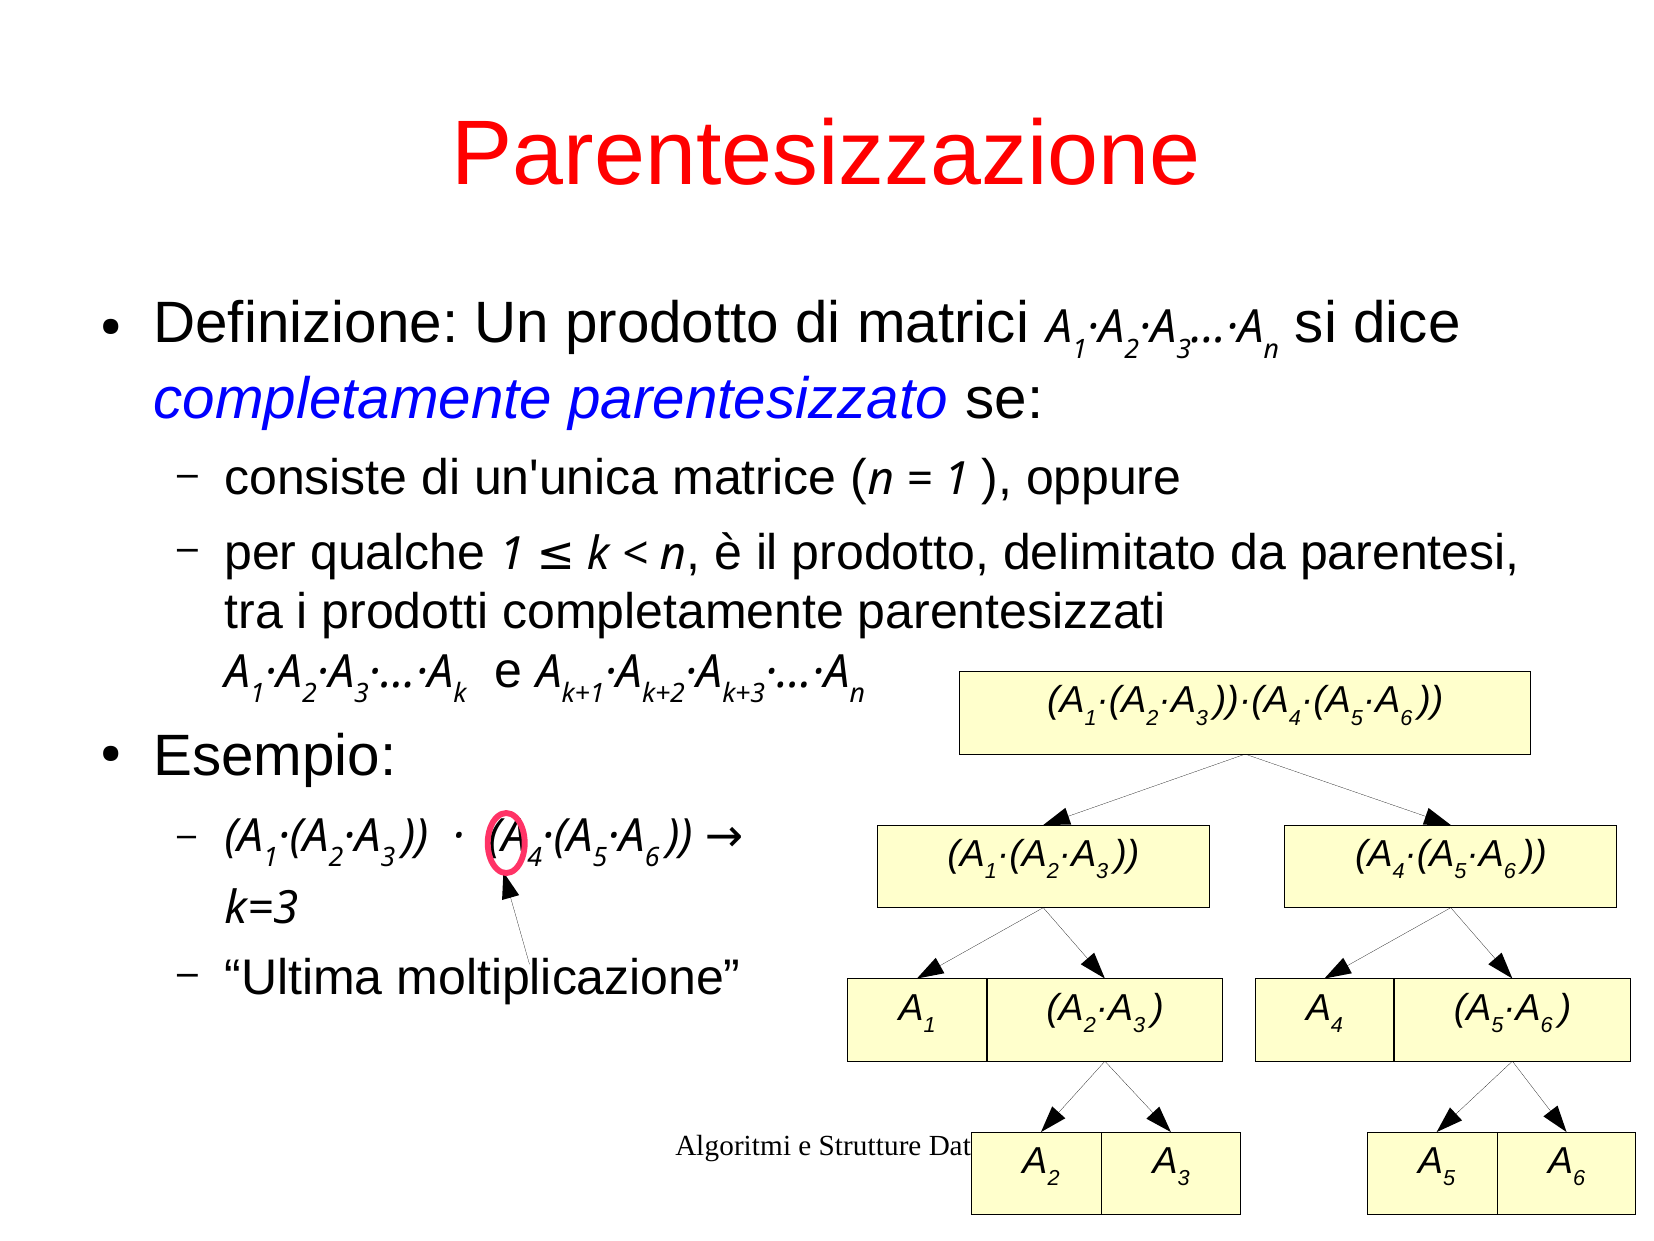

# Parentesizzazione
Definizione: Un prodotto di matrici A1·A2·A3…·An si dice
completamente parentesizzato se:
consiste di un'unica matrice (n = 1 ), oppure
per qualche 1 ≤ k < n, è il prodotto, delimitato da parentesi, tra i prodotti completamente parentesizzati
A1·A2·A3·…·Ak e Ak+1·Ak+2·Ak+3·…·An
Esempio:
(A1·(A2·A3 )) · (A4·(A5·A6 )) →
k=3
“Ultima moltiplicazione”
(A1·(A2·A3 ))·(A4·(A5·A6 ))
(A1·(A2·A3 ))
(A4·(A5·A6 ))
A1
(A2·A3 )
A4
(A5·A6 )
Algoritmi e Strutture Dati
25
A2
A3
A5
A6